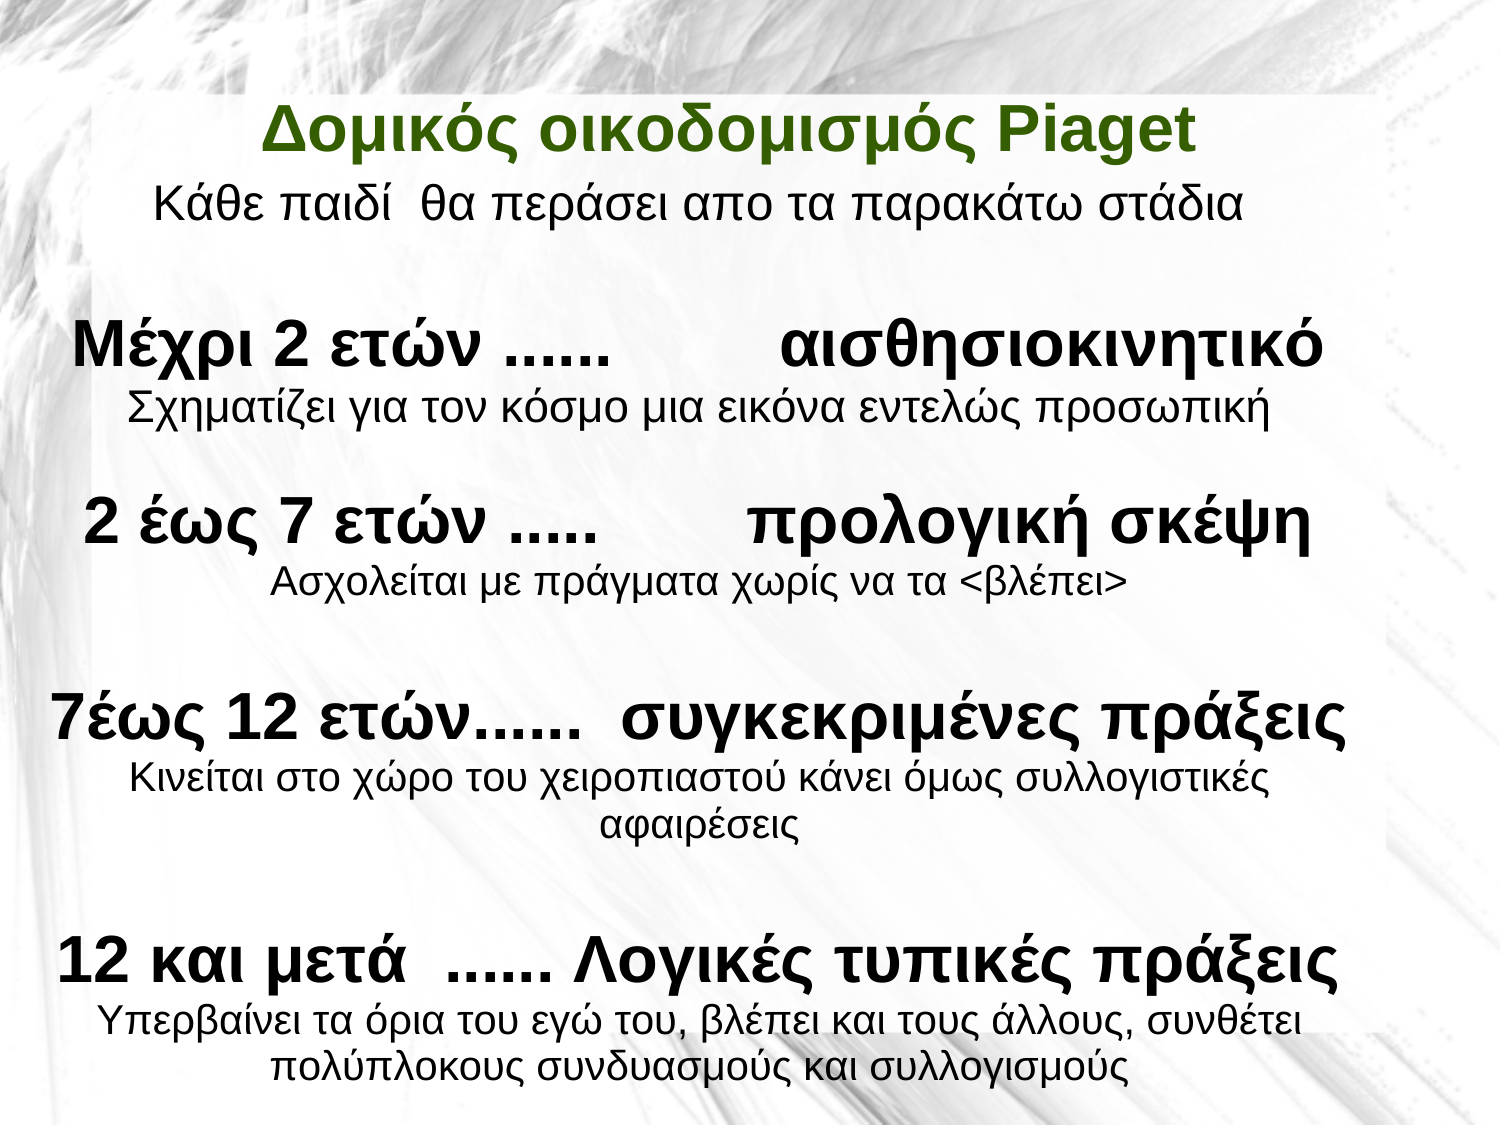

# Δομικός οικοδομισμός Piaget
Κάθε παιδί θα περάσει απο τα παρακάτω στάδια
Μέχρι 2 ετών ...... αισθησιοκινητικό
Σχηματίζει για τον κόσμο μια εικόνα εντελώς προσωπική
2 έως 7 ετών ..... προλογική σκέψη
Ασχολείται με πράγματα χωρίς να τα <βλέπει>
7έως 12 ετών...... συγκεκριμένες πράξεις
Κινείται στο χώρο του χειροπιαστού κάνει όμως συλλογιστικές αφαιρέσεις
12 και μετά ...... Λογικές τυπικές πράξεις
Υπερβαίνει τα όρια του εγώ του, βλέπει και τους άλλους, συνθέτει πολύπλοκους συνδυασμούς και συλλογισμούς